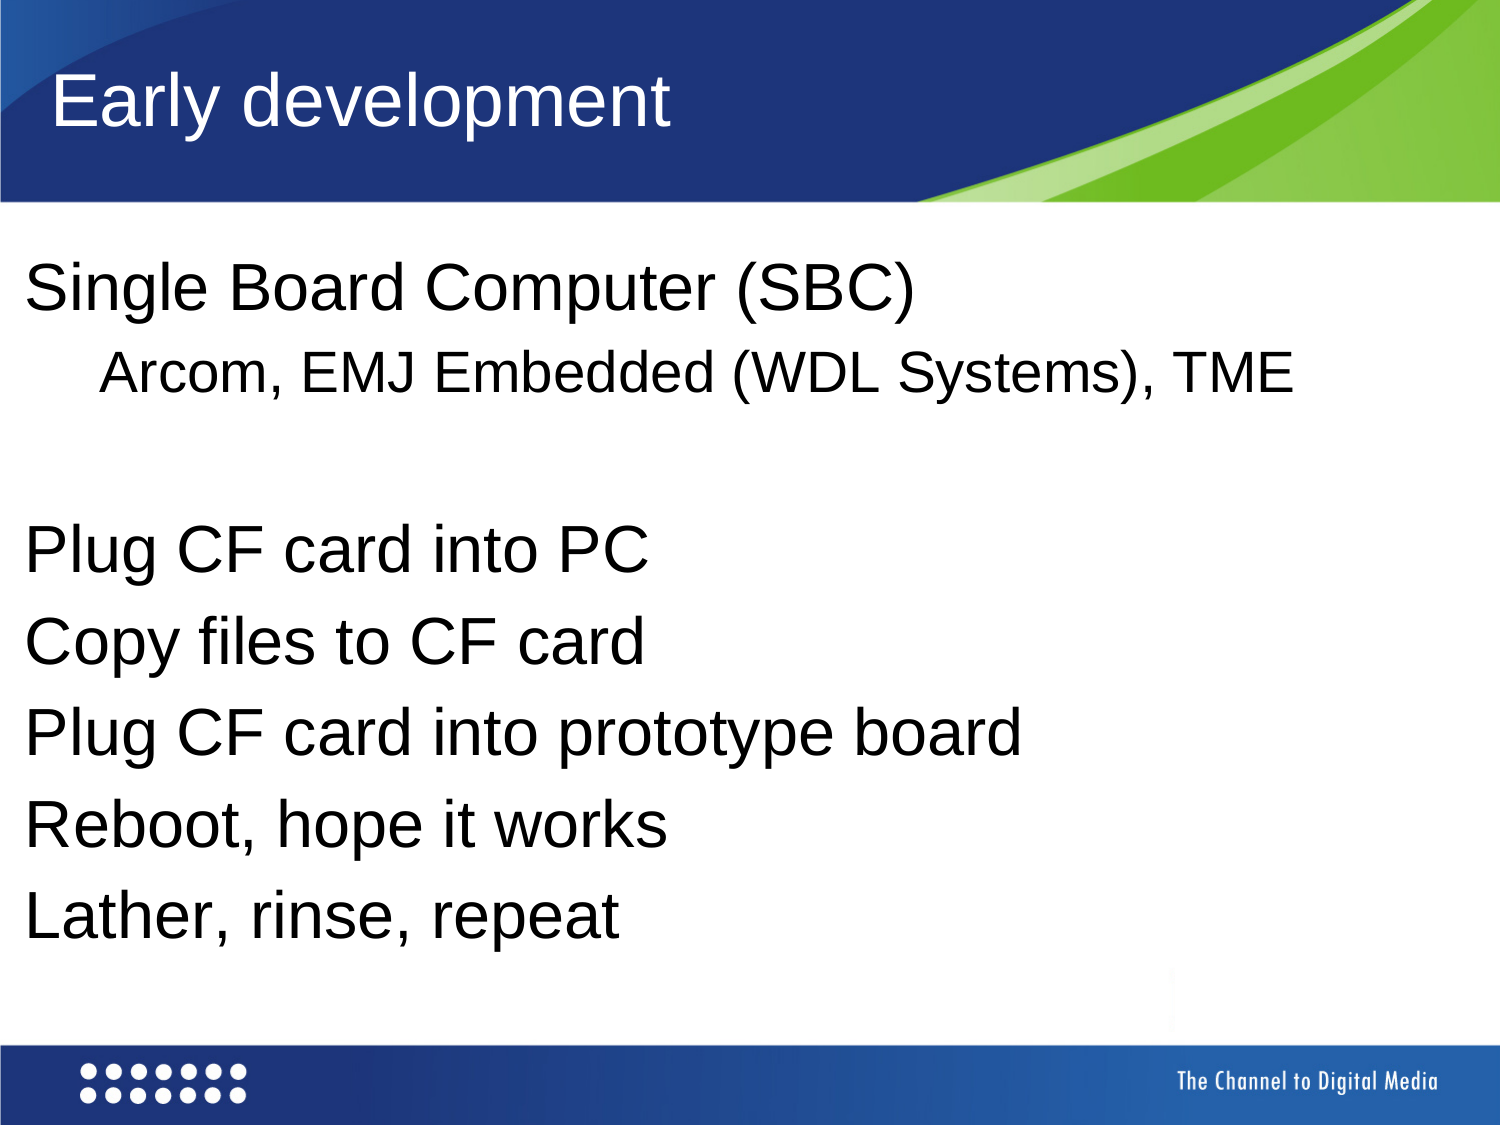

# Early development
Single Board Computer (SBC)
Arcom, EMJ Embedded (WDL Systems), TME
Plug CF card into PC
Copy files to CF card
Plug CF card into prototype board
Reboot, hope it works
Lather, rinse, repeat